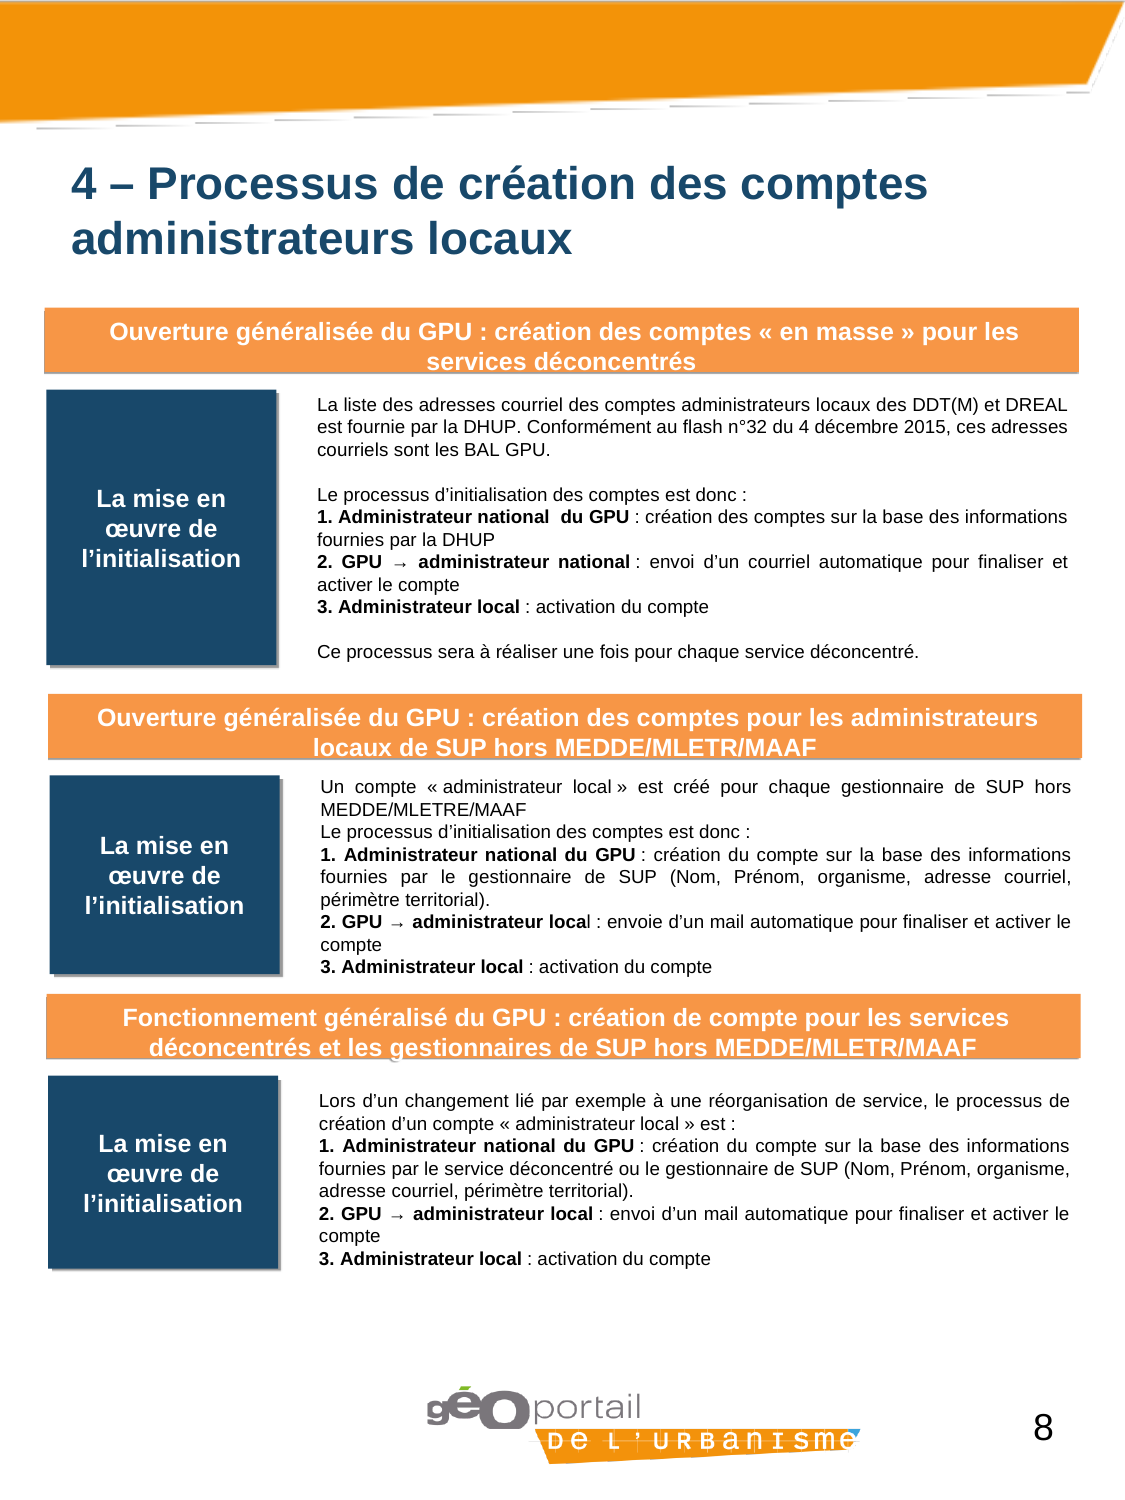

# 4 – Processus de création des comptes administrateurs locaux
 Ouverture généralisée du GPU : création des comptes « en masse » pour les services déconcentrés
La mise en œuvre de l’initialisation
La liste des adresses courriel des comptes administrateurs locaux des DDT(M) et DREAL est fournie par la DHUP. Conformément au flash n°32 du 4 décembre 2015, ces adresses courriels sont les BAL GPU.
Le processus d’initialisation des comptes est donc :
1. Administrateur national du GPU : création des comptes sur la base des informations fournies par la DHUP
2. GPU → administrateur national : envoi d’un courriel automatique pour finaliser et activer le compte
3. Administrateur local : activation du compte
Ce processus sera à réaliser une fois pour chaque service déconcentré.
 Ouverture généralisée du GPU : création des comptes pour les administrateurs locaux de SUP hors MEDDE/MLETR/MAAF
La mise en œuvre de l’initialisation
Un compte « administrateur local » est créé pour chaque gestionnaire de SUP hors MEDDE/MLETRE/MAAF
Le processus d’initialisation des comptes est donc :
1. Administrateur national du GPU : création du compte sur la base des informations fournies par le gestionnaire de SUP (Nom, Prénom, organisme, adresse courriel, périmètre territorial).
2. GPU → administrateur local : envoie d’un mail automatique pour finaliser et activer le compte
3. Administrateur local : activation du compte
 Fonctionnement généralisé du GPU : création de compte pour les services déconcentrés et les gestionnaires de SUP hors MEDDE/MLETR/MAAF
La mise en œuvre de l’initialisation
Lors d’un changement lié par exemple à une réorganisation de service, le processus de création d’un compte « administrateur local » est :
1. Administrateur national du GPU : création du compte sur la base des informations fournies par le service déconcentré ou le gestionnaire de SUP (Nom, Prénom, organisme, adresse courriel, périmètre territorial).
2. GPU → administrateur local : envoi d’un mail automatique pour finaliser et activer le compte
3. Administrateur local : activation du compte